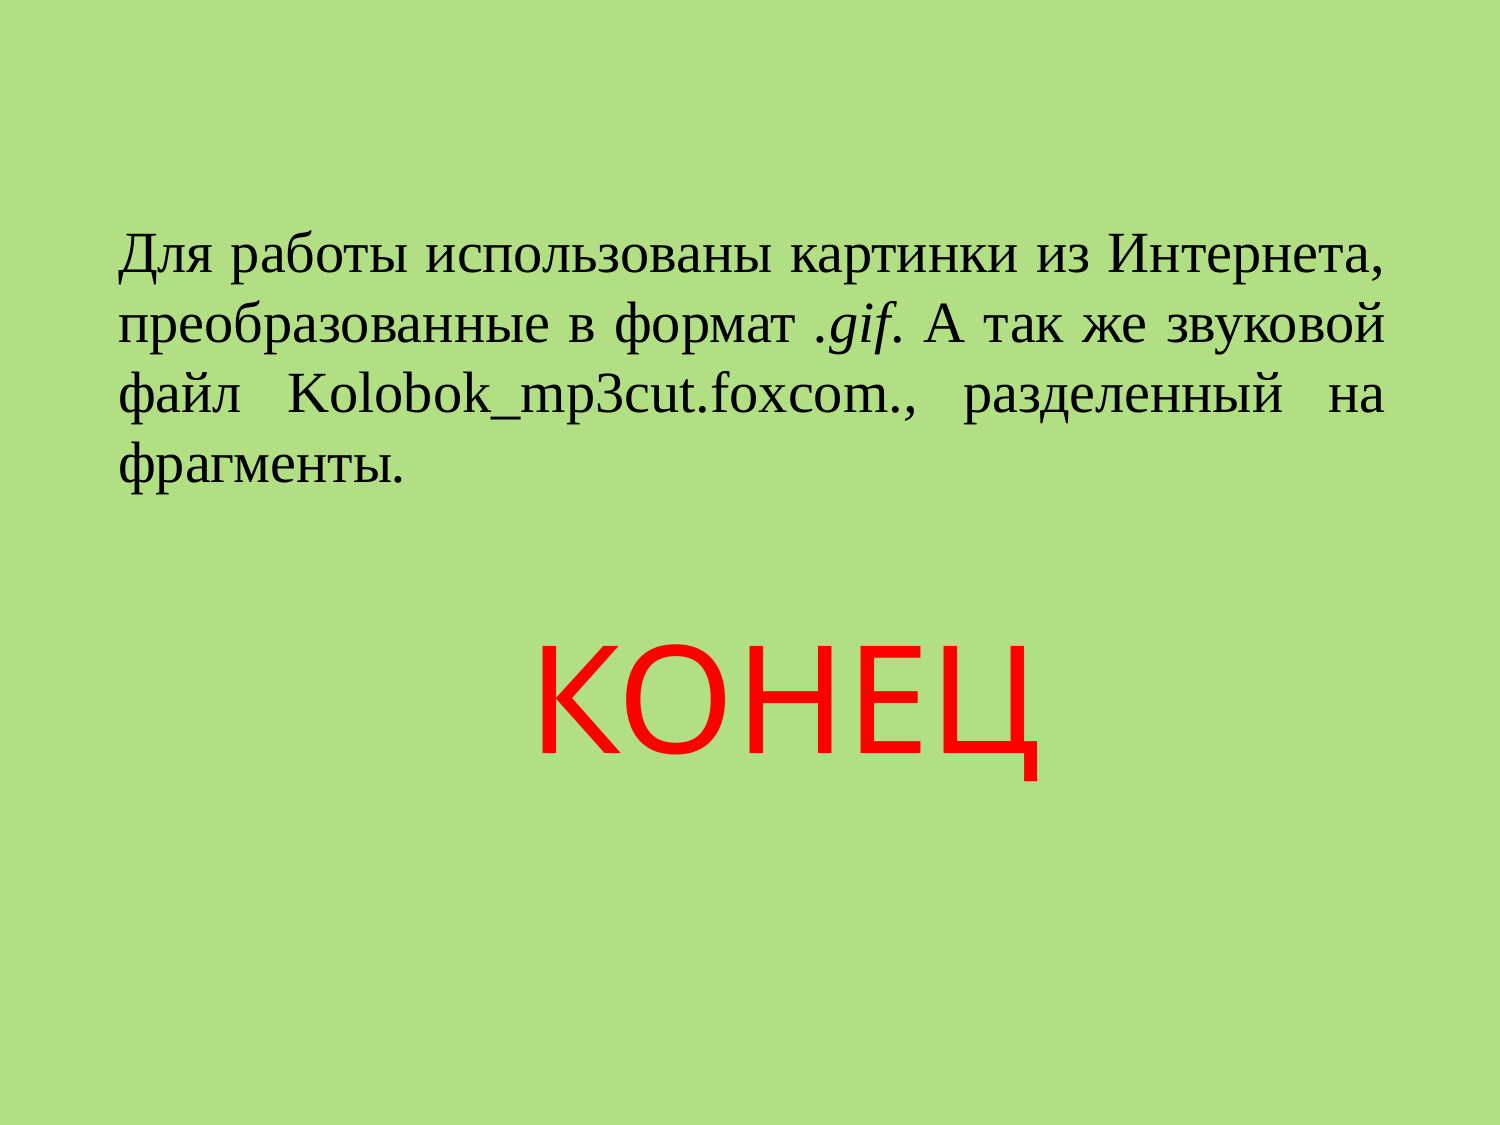

Для работы использованы картинки из Интернета, преобразованные в формат .gif. А так же звуковой файл Kolobok_mp3cut.foxcom., разделенный на фрагменты.
КОНЕЦ